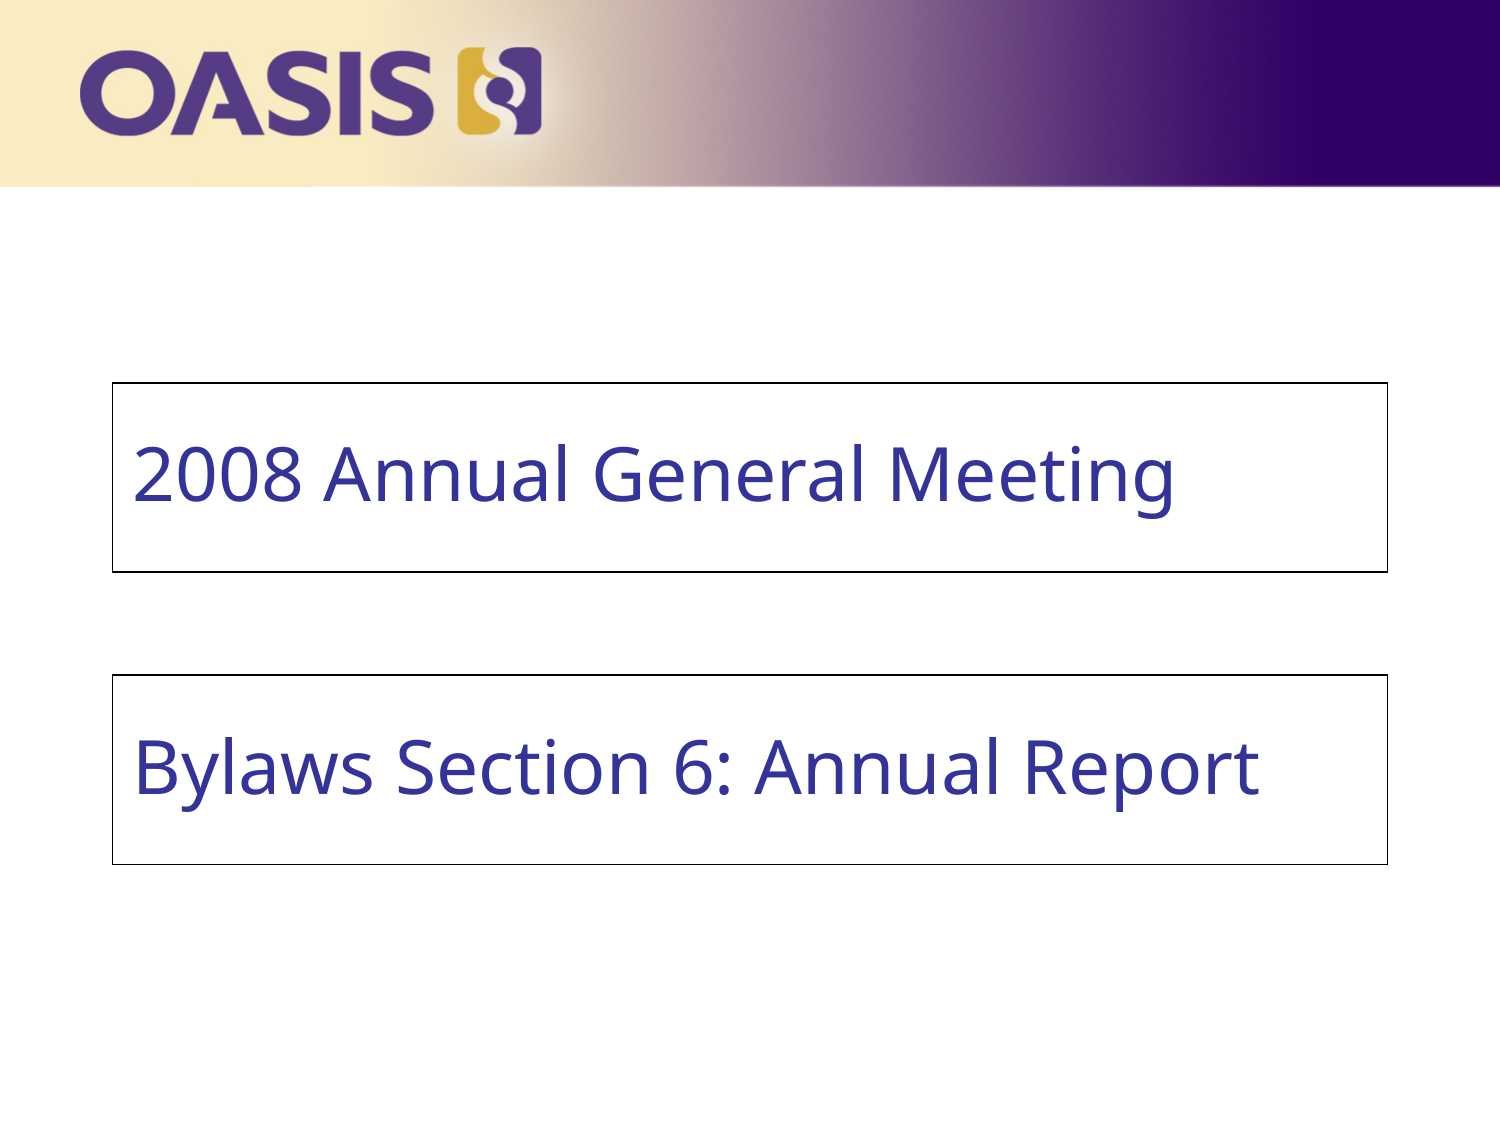

# 2008 Annual General Meeting
 Bylaws Section 6: Annual Report